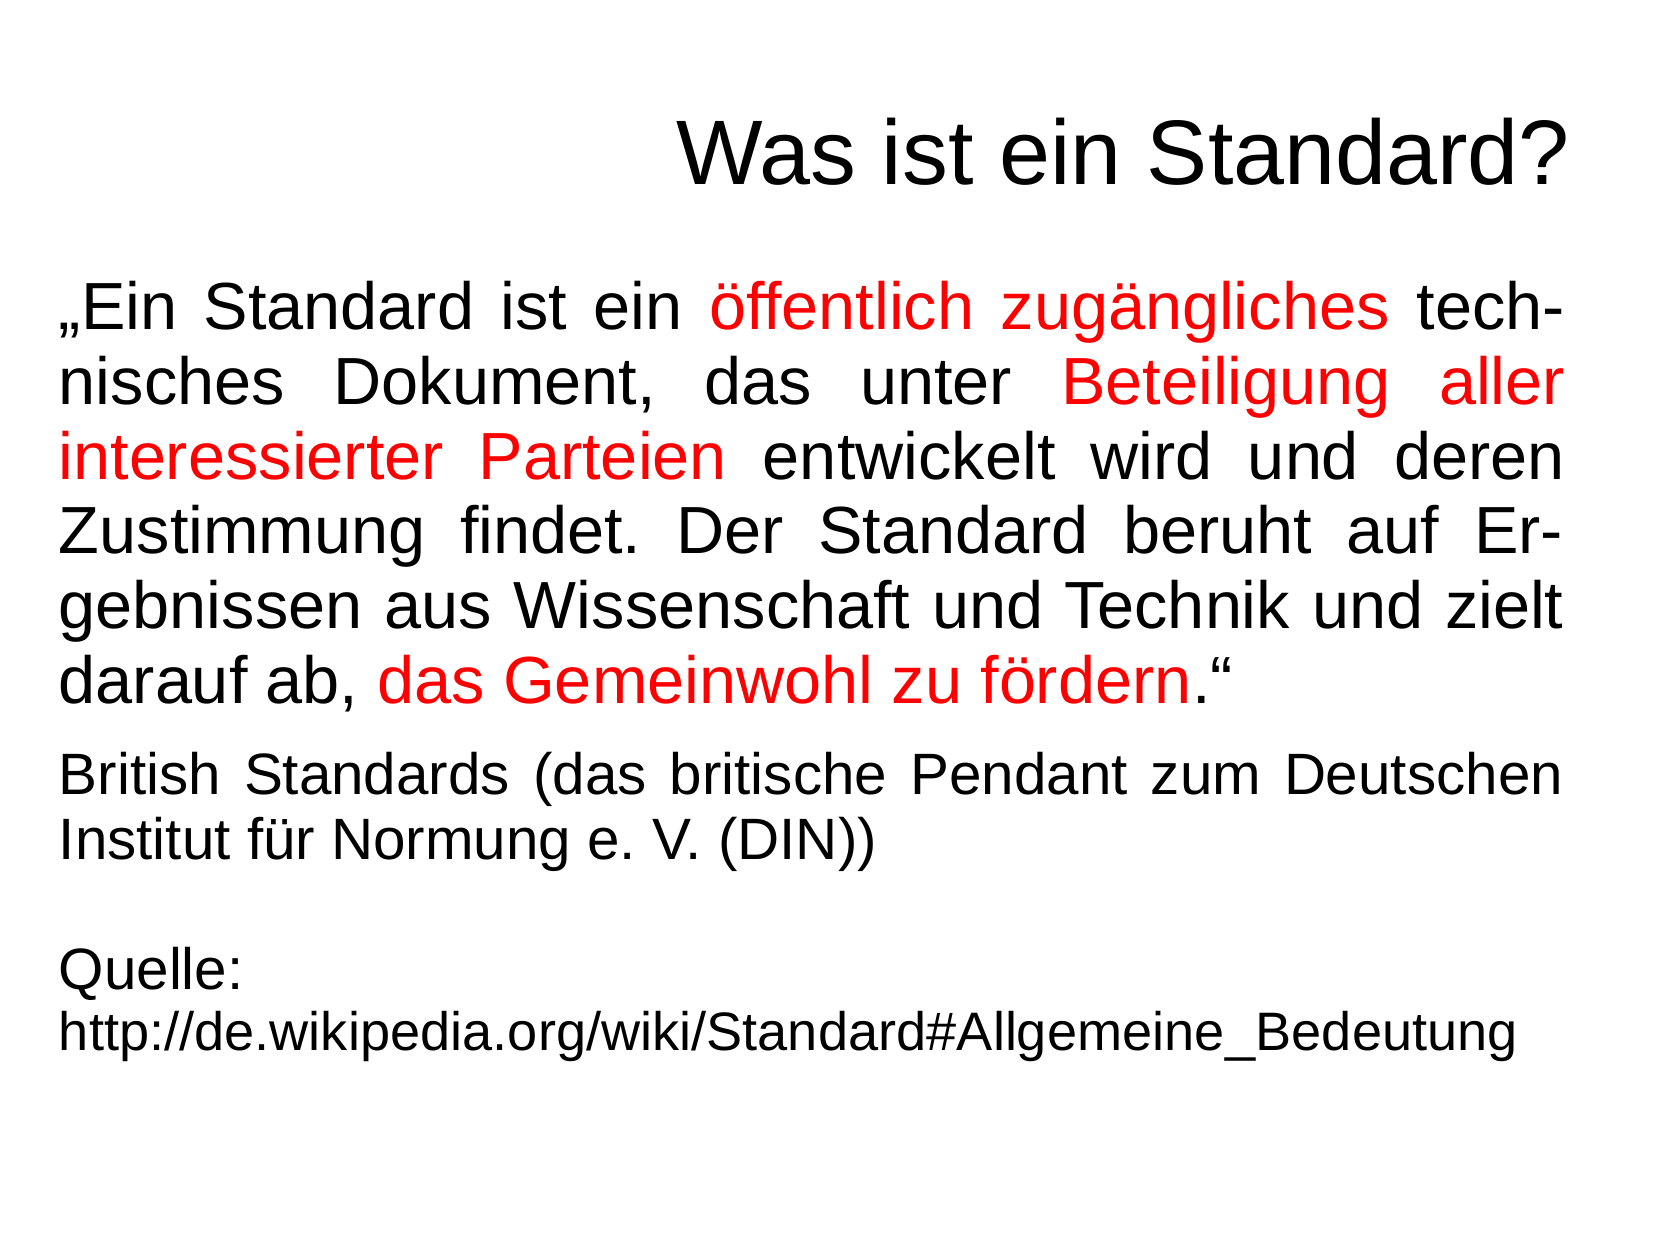

Was ist ein Standard?
# „Ein Standard ist ein öffentlich zugängliches tech-nisches Dokument, das unter Beteiligung aller interessierter Parteien entwickelt wird und deren Zustimmung findet. Der Standard beruht auf Er-gebnissen aus Wissenschaft und Technik und zielt darauf ab, das Gemeinwohl zu fördern.“
British Standards (das britische Pendant zum Deutschen Institut für Normung e. V. (DIN))
Quelle: http://de.wikipedia.org/wiki/Standard#Allgemeine_Bedeutung